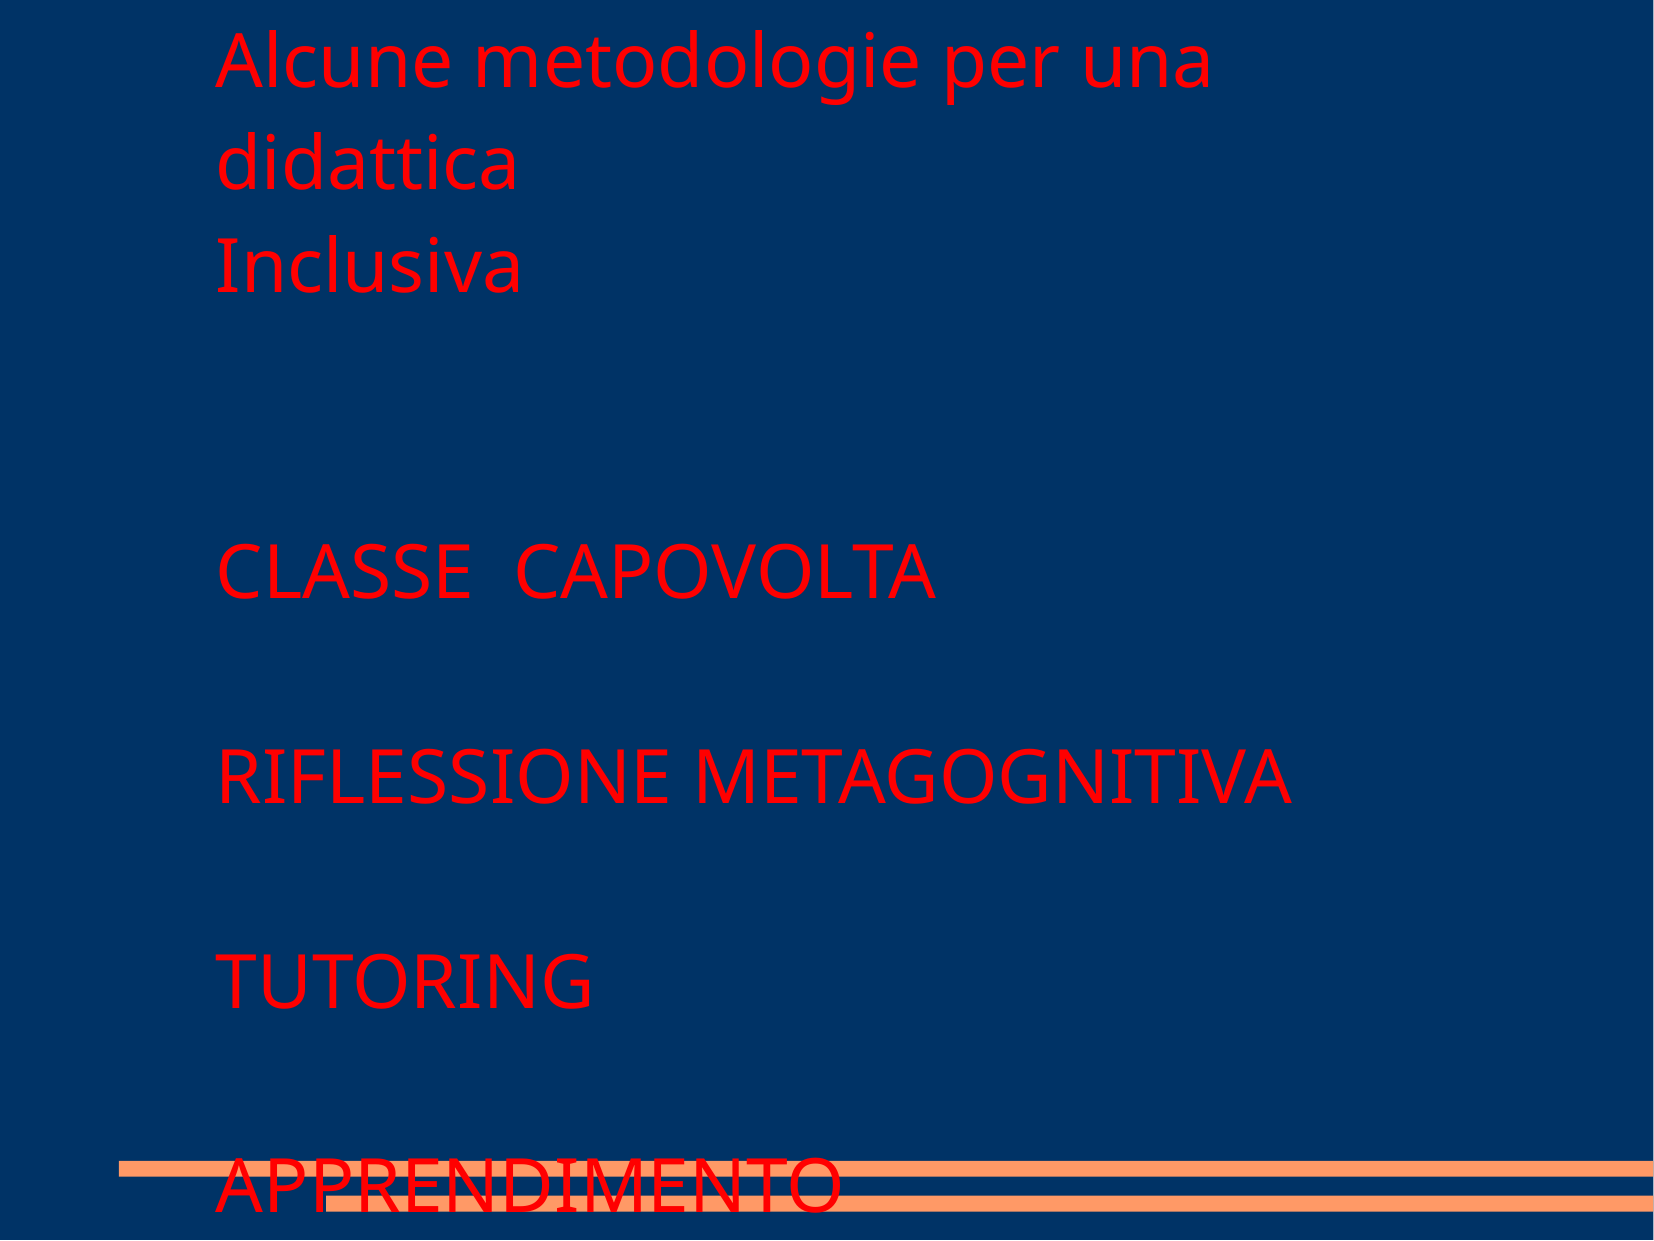

Alcune metodologie per una didattica
Inclusiva
CLASSE CAPOVOLTA
RIFLESSIONE METAGOGNITIVA
TUTORING
APPRENDIMENTO COOPERATIVO